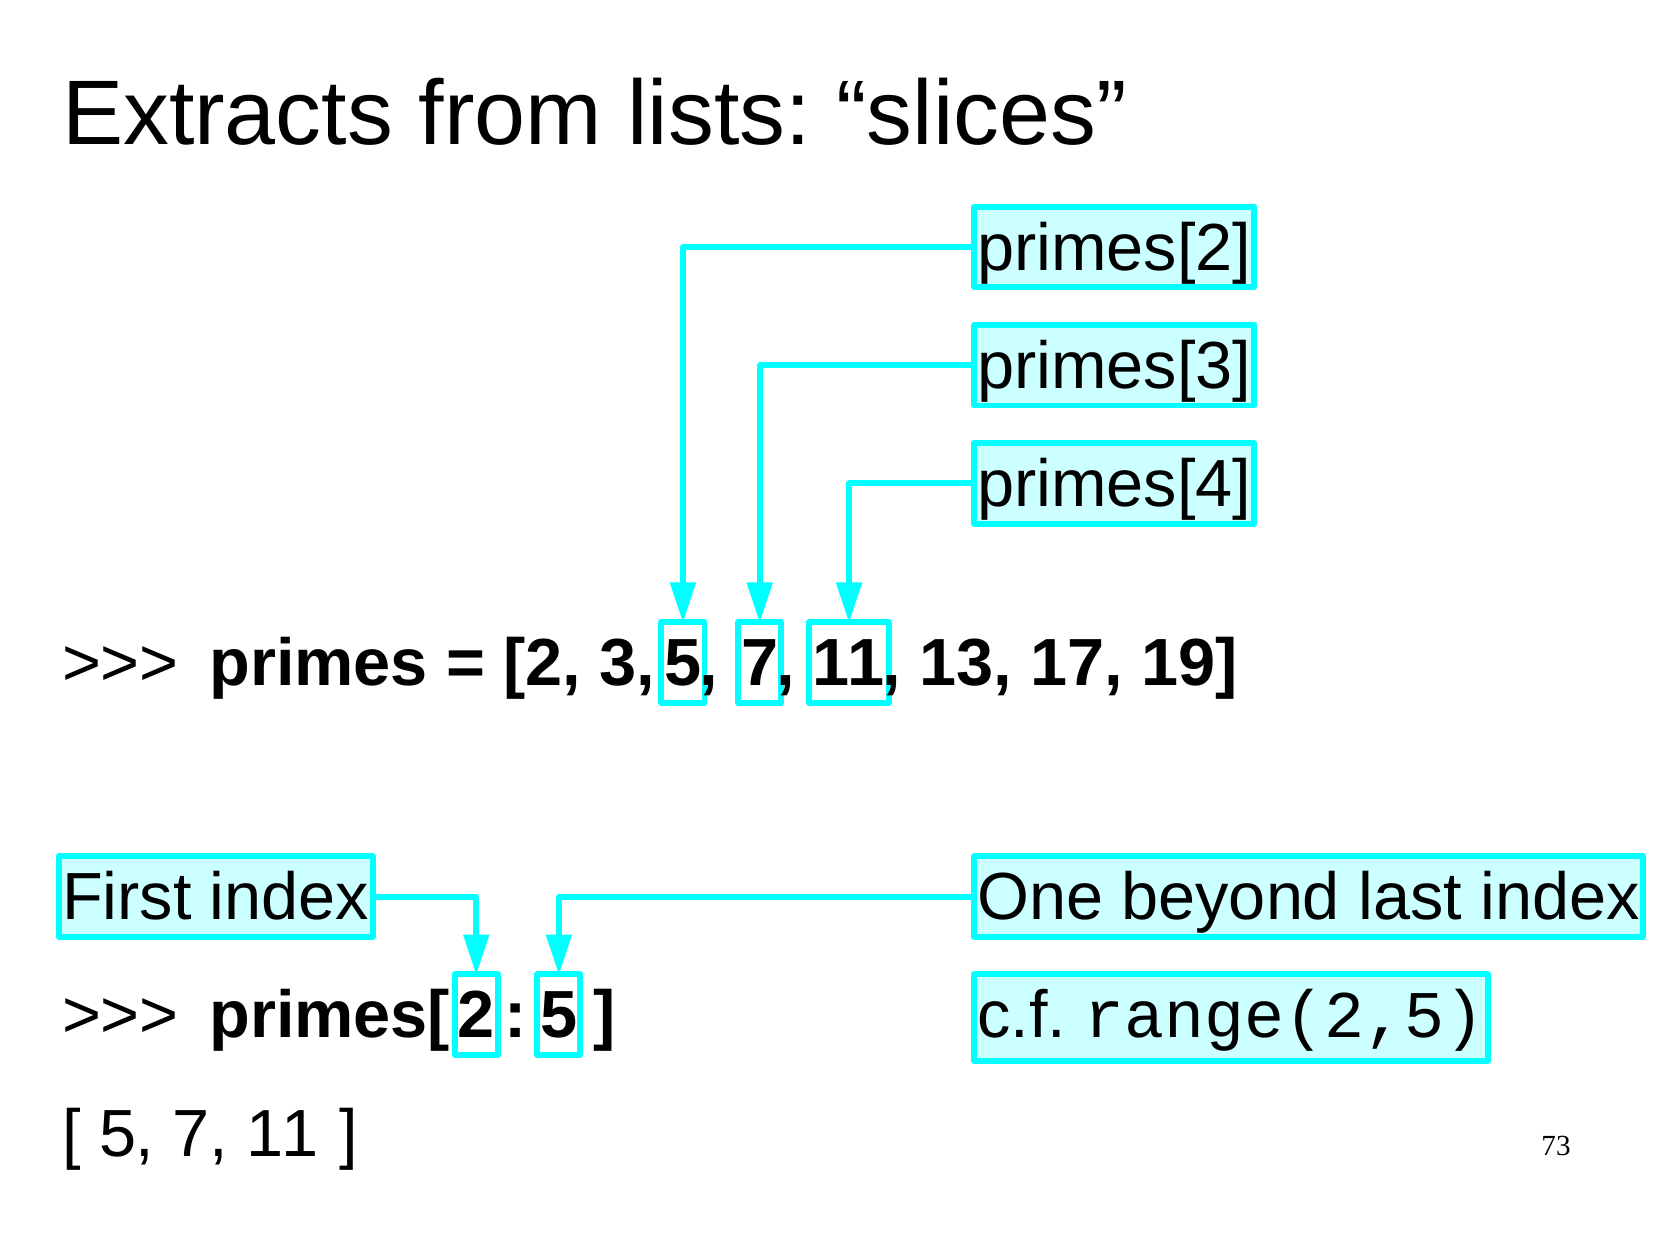

Extracts from lists: “slices”
primes[2]
primes[3]
primes[4]
>>>
primes = [2, 3,
5
,
7
,
11
, 13, 17, 19]
First index
One beyond last index
>>>
primes[
2
:
5
]
c.f. range(2,5)
[ 5, 7, 11 ]
73